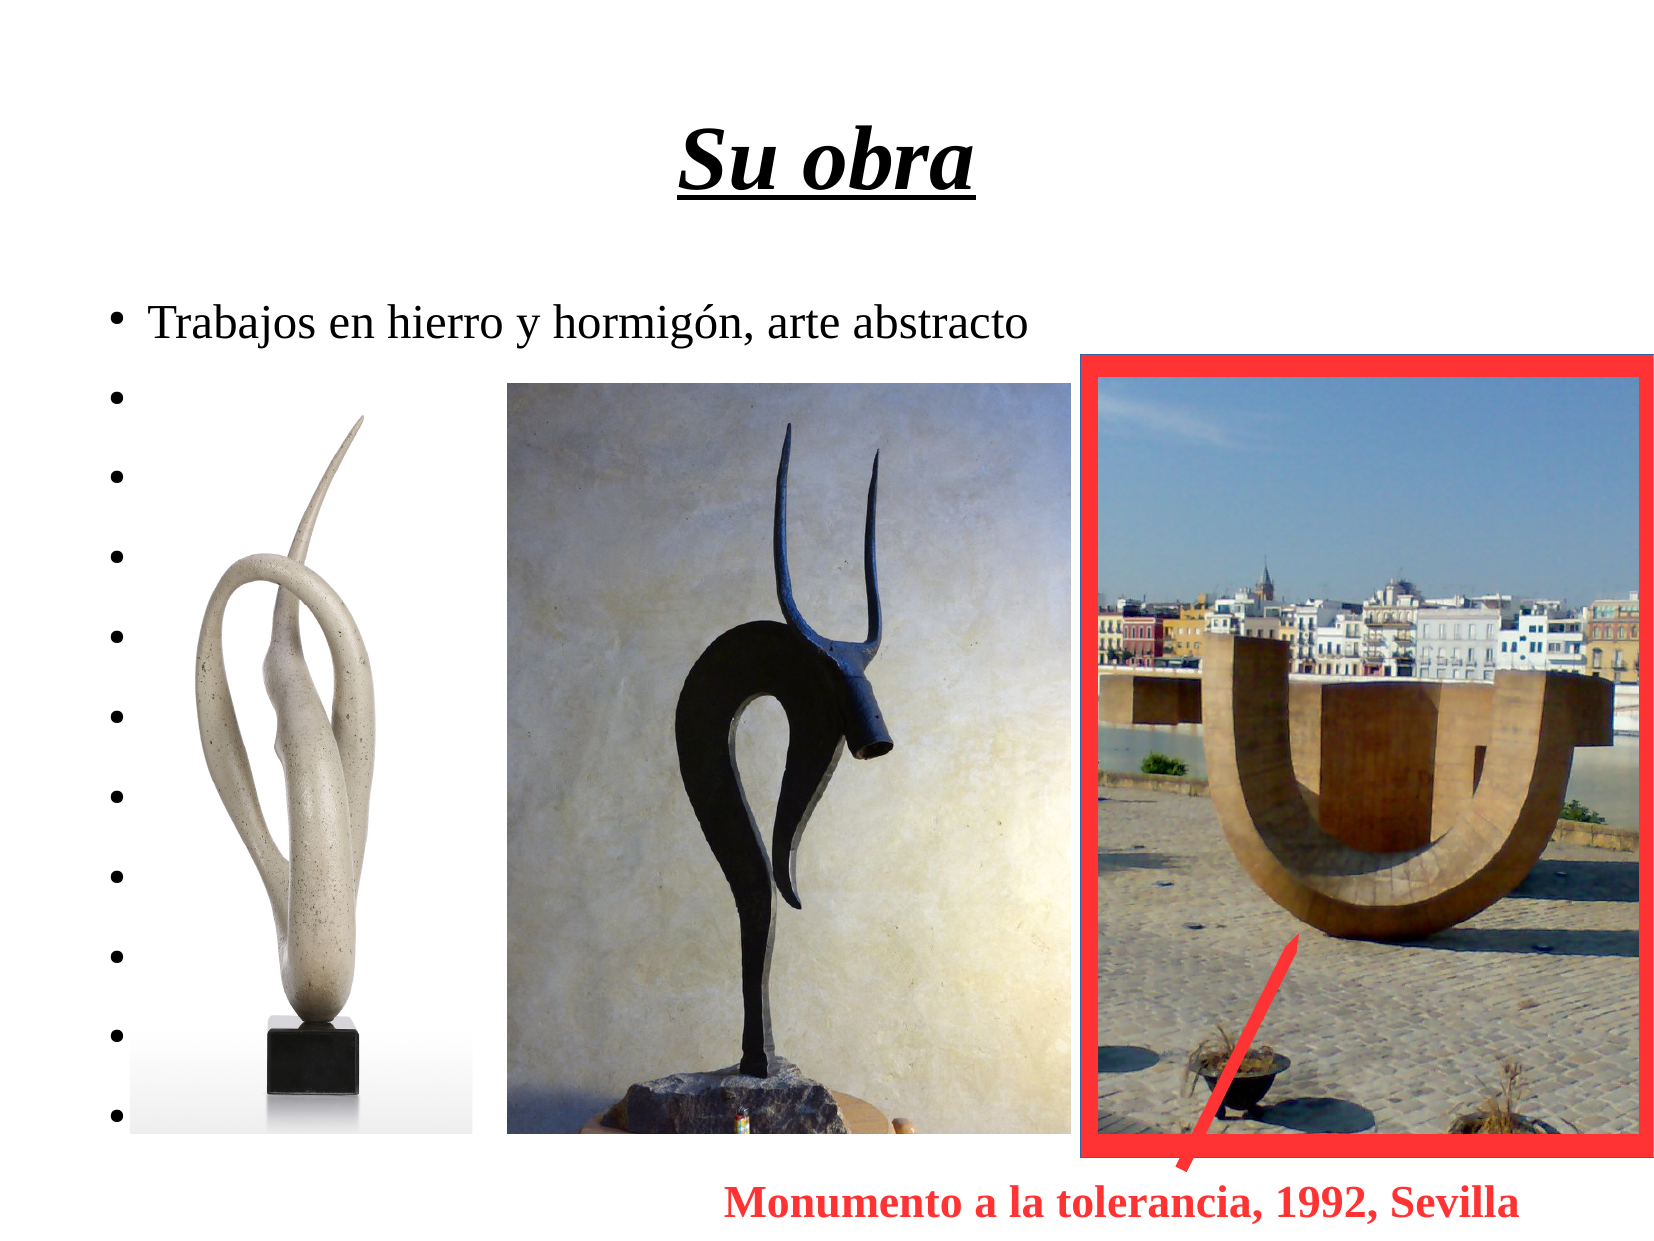

# Su obra
Trabajos en hierro y hormigón, arte abstracto
¿Cual es la escultura de Chillida ?
Monumento a la tolerancia, 1992, Sevilla